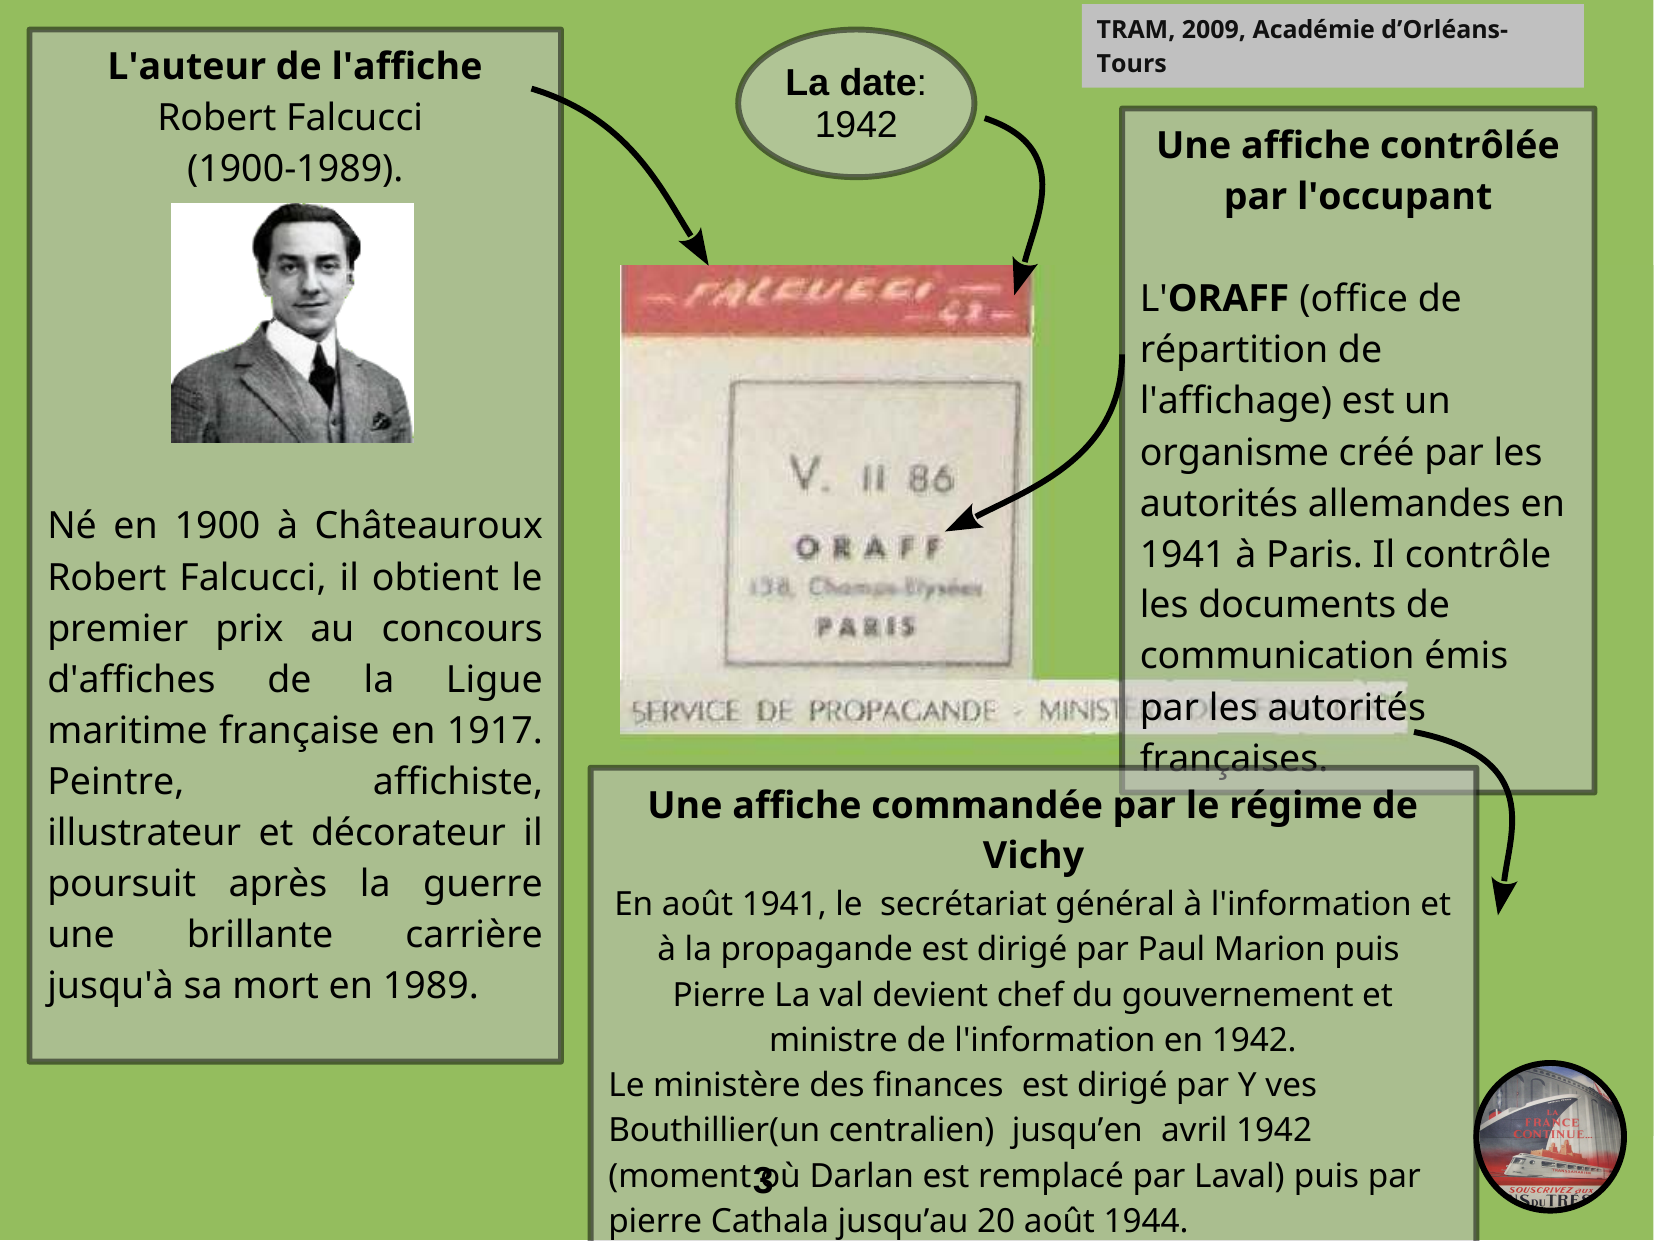

TRAM, 2009, Académie d’Orléans-Tours
L'auteur de l'affiche
Robert Falcucci
(1900-1989).
Né en 1900 à Châteauroux Robert Falcucci, il obtient le premier prix au concours d'affiches de la Ligue maritime française en 1917. Peintre, affichiste, illustrateur et décorateur il poursuit après la guerre une brillante carrière jusqu'à sa mort en 1989.
La date:
1942
Une affiche contrôlée
par l'occupant
L'ORAFF (office de répartition de l'affichage) est un organisme créé par les autorités allemandes en 1941 à Paris. Il contrôle les documents de communication émis par les autorités françaises.
Une affiche commandée par le régime de Vichy
En août 1941, le secrétariat général à l'information et à la propagande est dirigé par Paul Marion puis Pierre La val devient chef du gouvernement et ministre de l'information en 1942.
Le ministère des finances est dirigé par Y ves Bouthillier(un centralien) jusqu’en avril 1942 (moment où Darlan est remplacé par Laval) puis par pierre Cathala jusqu’au 20 août 1944.
3